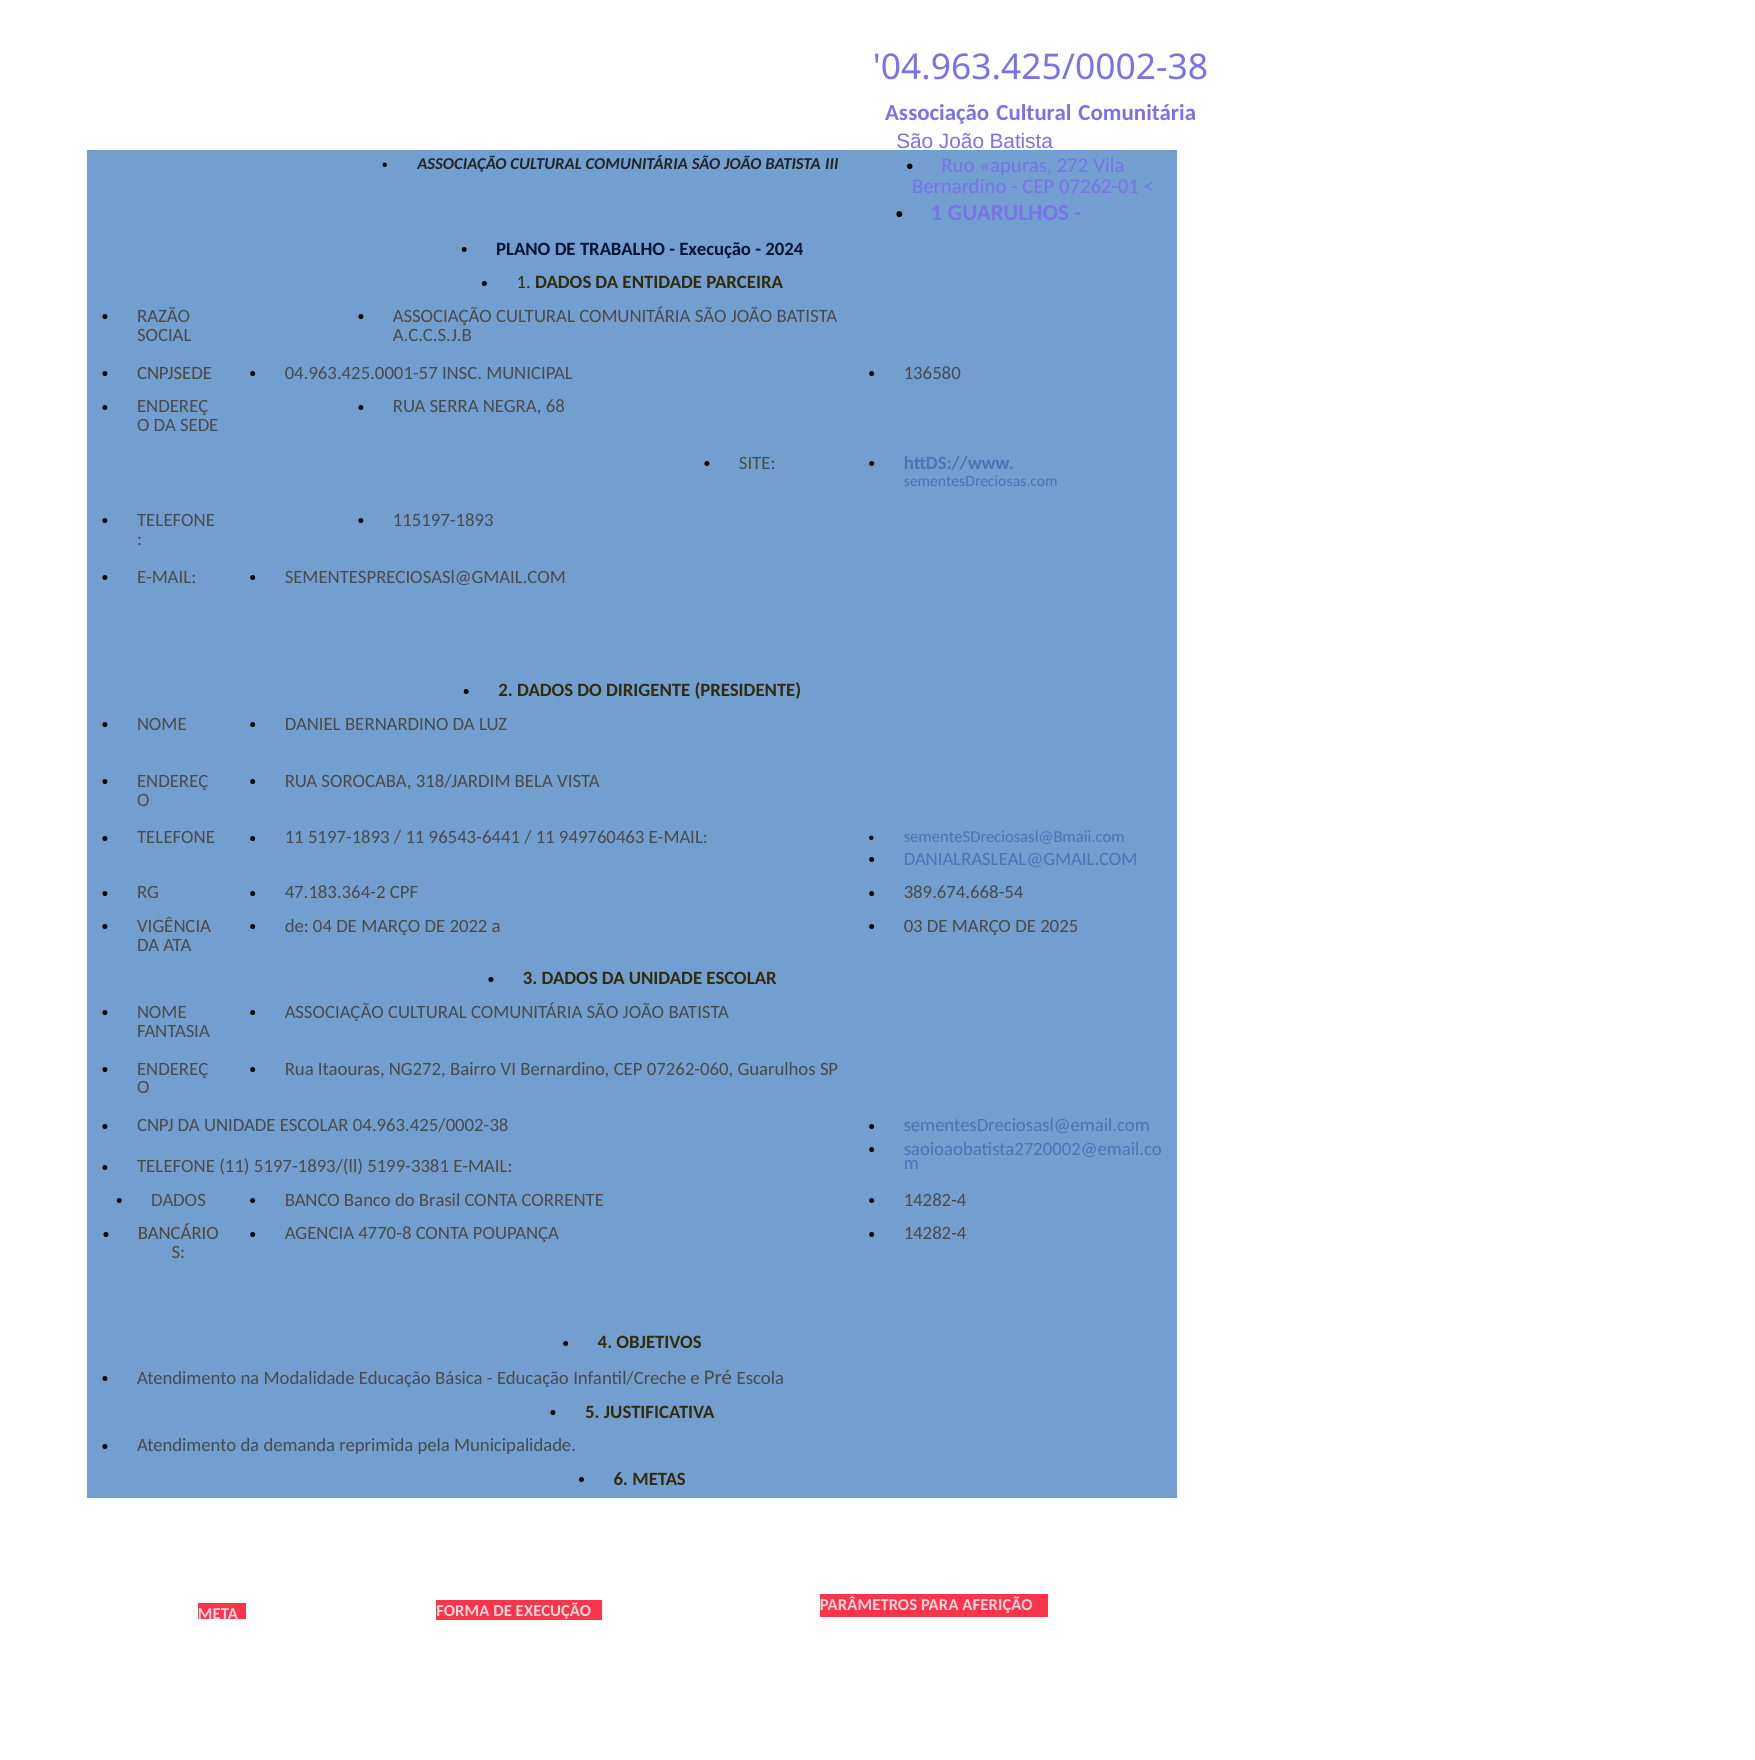

'04.963.425/0002-38
Associação Cultural Comunitária _São João Batista
| | ASSOCIAÇÃO CULTURAL COMUNITÁRIA SÃO JOÃO BATISTA III | Ruo «apuras, 272 Vila Bernardino - CEP 07262-01 < 1 GUARULHOS - |
| --- | --- | --- |
| PLANO DE TRABALHO - Execução - 2024 | | |
| 1. DADOS DA ENTIDADE PARCEIRA | | |
| RAZÃO SOCIAL | ASSOCIAÇÃO CULTURAL COMUNITÁRIA SÃO JOÃO BATISTA A.C.C.S.J.B | |
| CNPJSEDE | 04.963.425.0001-57 INSC. MUNICIPAL | 136580 |
| ENDEREÇO DA SEDE | RUA SERRA NEGRA, 68 | |
| | SITE: | httDS://www. sementesDreciosas.com |
| TELEFONE: | 115197-1893 | |
| E-MAIL: | SEMENTESPRECIOSASl@GMAIL.COM | |
| | | |
| 2. DADOS DO DIRIGENTE (PRESIDENTE) | | |
| NOME | DANIEL BERNARDINO DA LUZ | |
| ENDEREÇO | RUA SOROCABA, 318/JARDIM BELA VISTA | |
| TELEFONE | 11 5197-1893 / 11 96543-6441 / 11 949760463 E-MAIL: | sementeSDreciosasl@Bmaii.com DANIALRASLEAL@GMAIL.COM |
| RG | 47.183.364-2 CPF | 389.674.668-54 |
| VIGÊNCIA DA ATA | de: 04 DE MARÇO DE 2022 a | 03 DE MARÇO DE 2025 |
| 3. DADOS DA UNIDADE ESCOLAR | | |
| NOME FANTASIA | ASSOCIAÇÃO CULTURAL COMUNITÁRIA SÃO JOÃO BATISTA | |
| ENDEREÇO | Rua Itaouras, NG272, Bairro VI Bernardino, CEP 07262-060, Guarulhos SP | |
| CNPJ DA UNIDADE ESCOLAR 04.963.425/0002-38 TELEFONE (11) 5197-1893/(ll) 5199-3381 E-MAIL: | | sementesDreciosasl@email.com saoioaobatista2720002@email.com |
| DADOS | BANCO Banco do Brasil CONTA CORRENTE | 14282-4 |
| BANCÁRIOS: | AGENCIA 4770-8 CONTA POUPANÇA | 14282-4 |
| | | |
| 4. OBJETIVOS | | |
| Atendimento na Modalidade Educação Básica - Educação Infantil/Creche e Pré Escola | | |
| 5. JUSTIFICATIVA | | |
| Atendimento da demanda reprimida pela Municipalidade. | | |
| 6. METAS | | |
PARÂMETROS PARA AFERIÇÃO
FORMA DE EXECUÇÃO
META